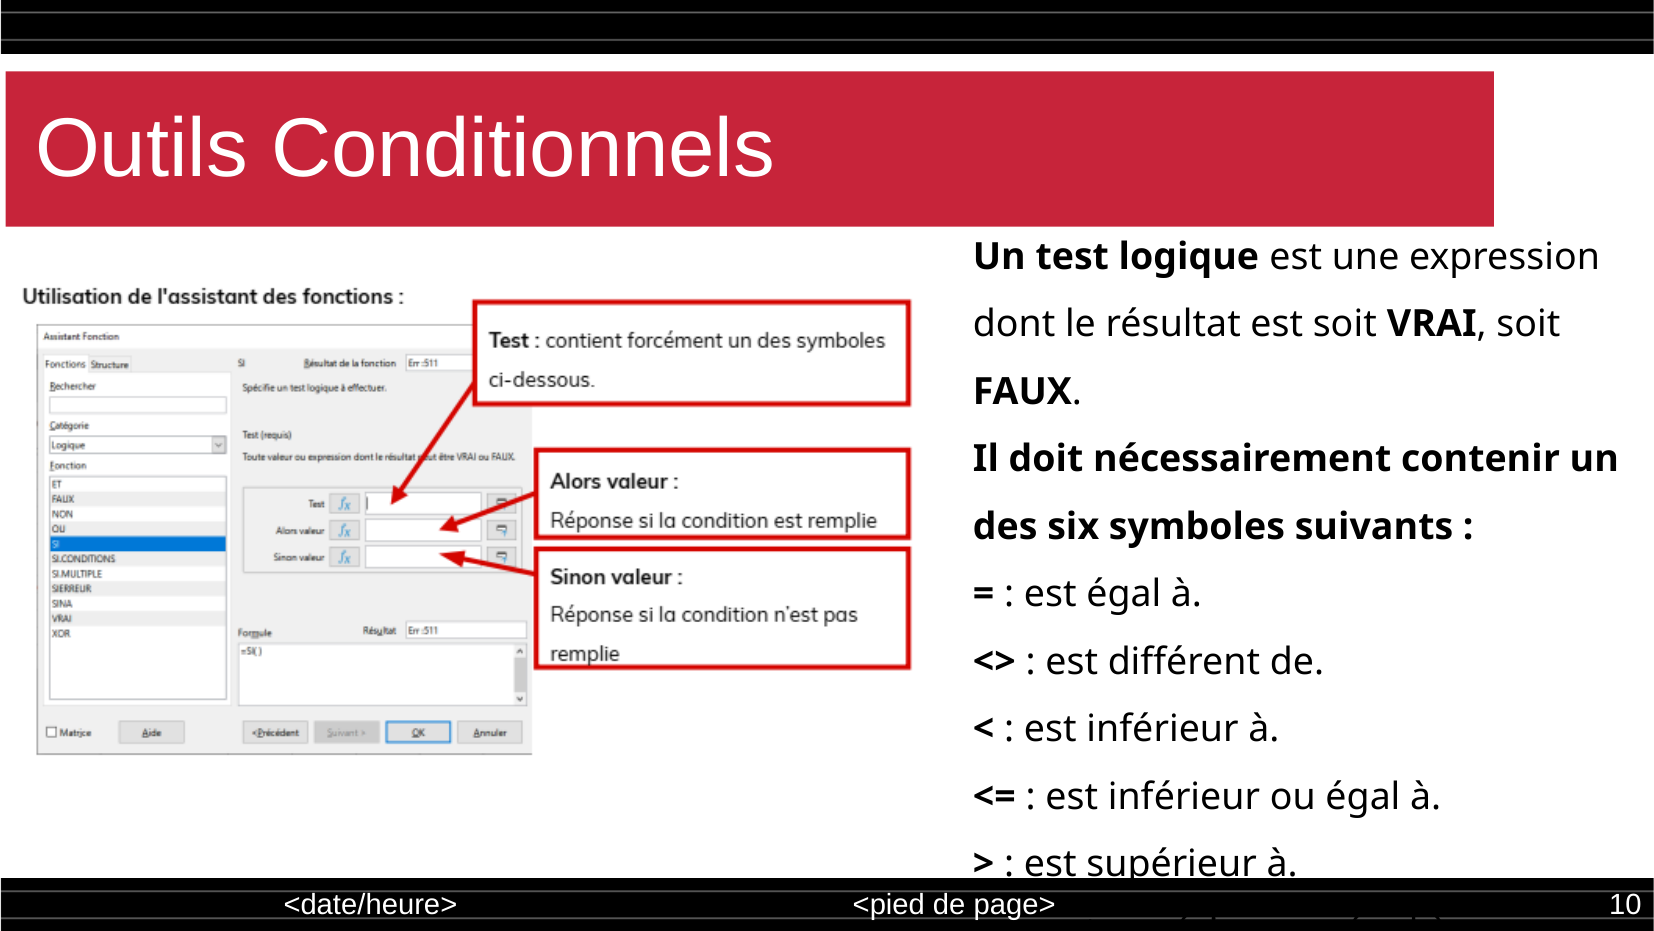

Outils Conditionnels
Un test logique est une expression dont le résultat est soit VRAI, soit FAUX.
Il doit nécessairement contenir un des six symboles suivants :
= : est égal à.
<> : est différent de.
< : est inférieur à.
<= : est inférieur ou égal à.
> : est supérieur à.
>= : est supérieur ou égal à